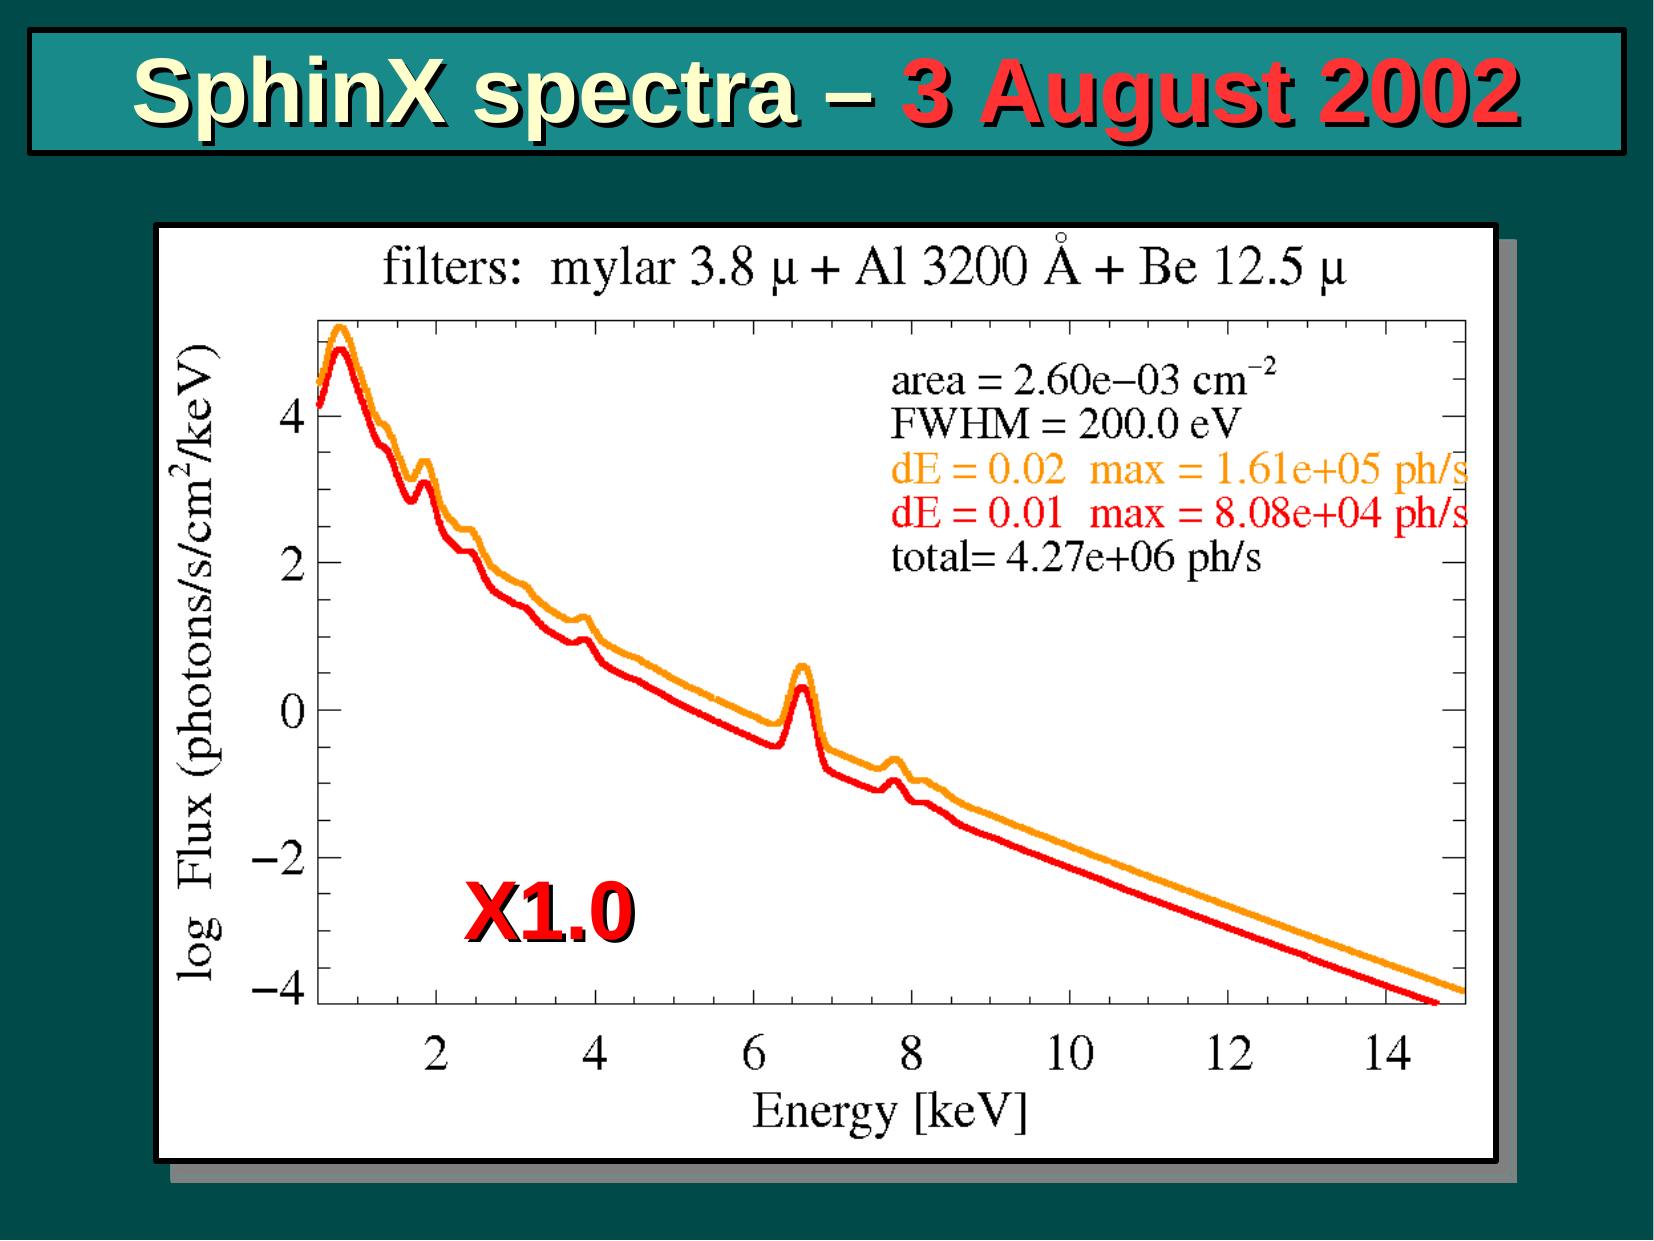

SphinX spectra – 3 August 2002
X1.0